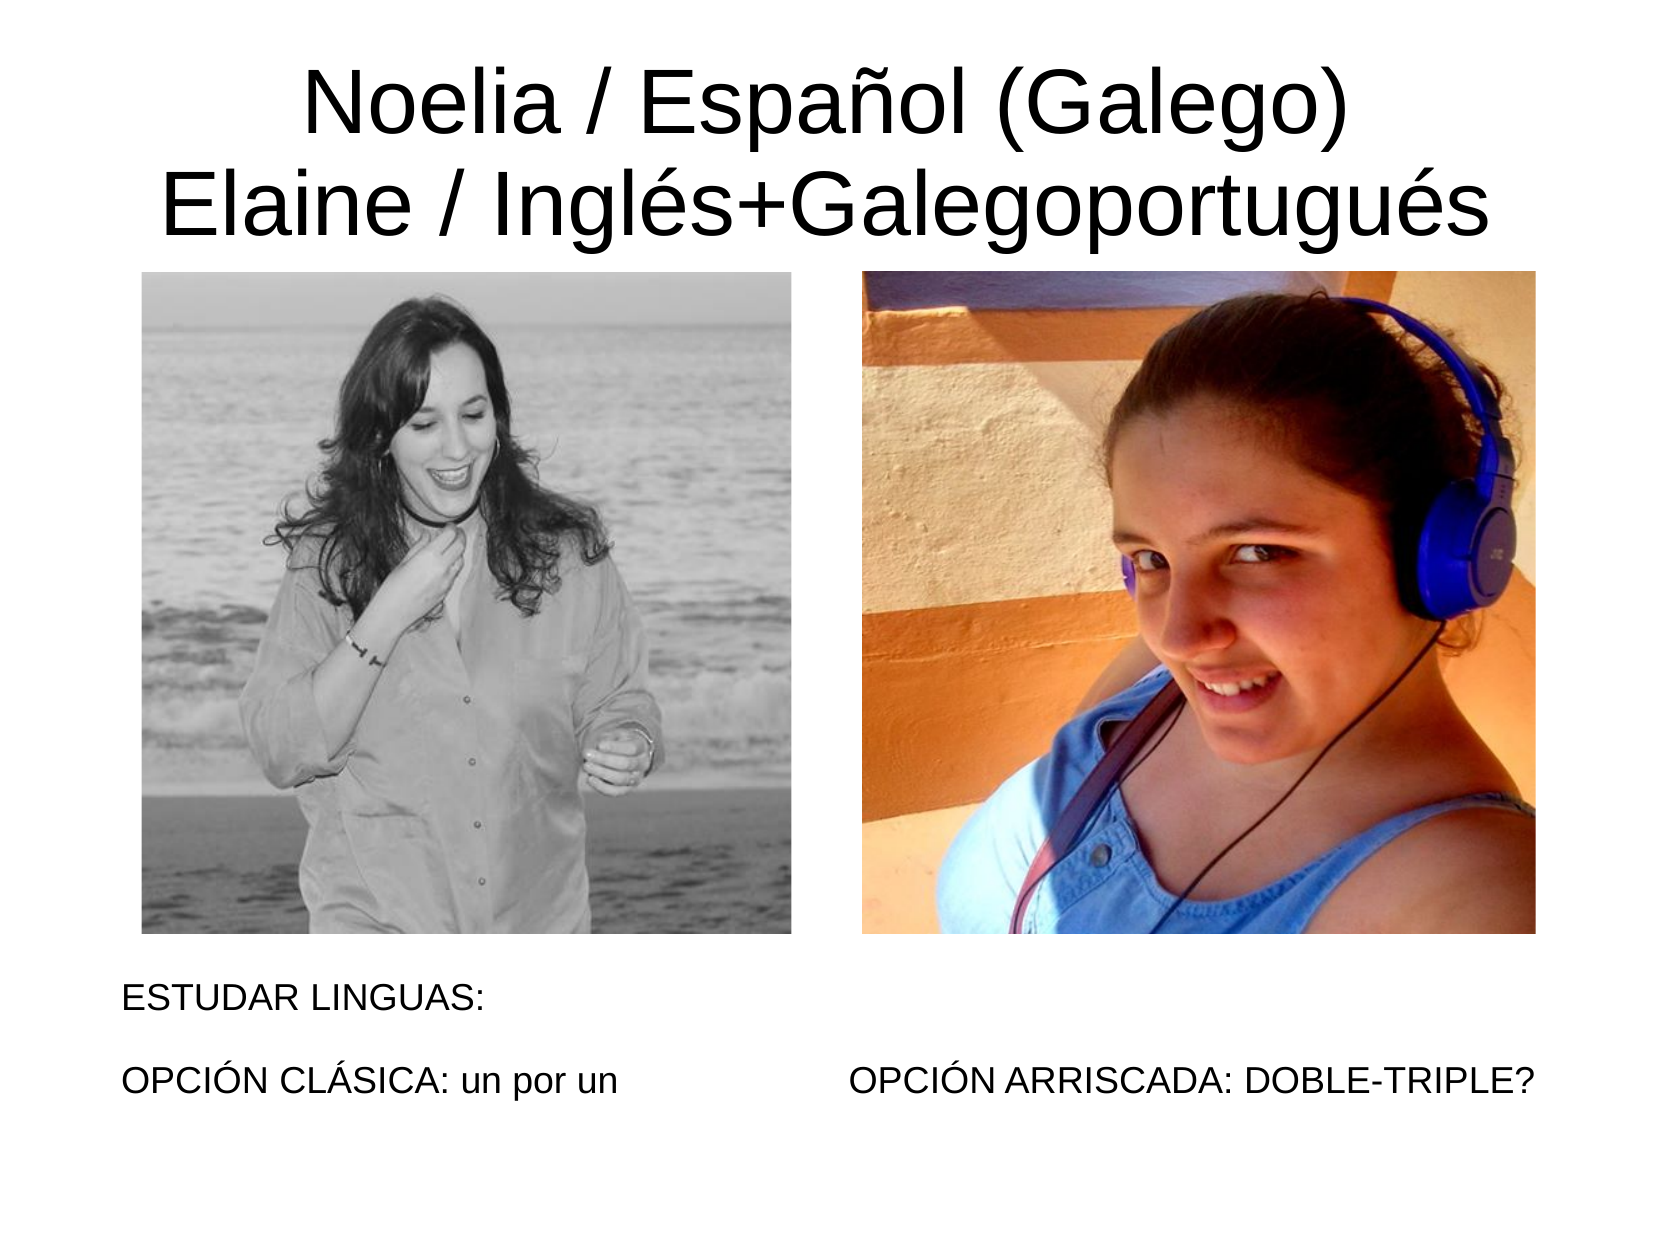

# Noelia / Español (Galego) Elaine / Inglés+Galegoportugués
ESTUDAR LINGUAS:
OPCIÓN CLÁSICA: un por un OPCIÓN ARRISCADA: DOBLE-TRIPLE?